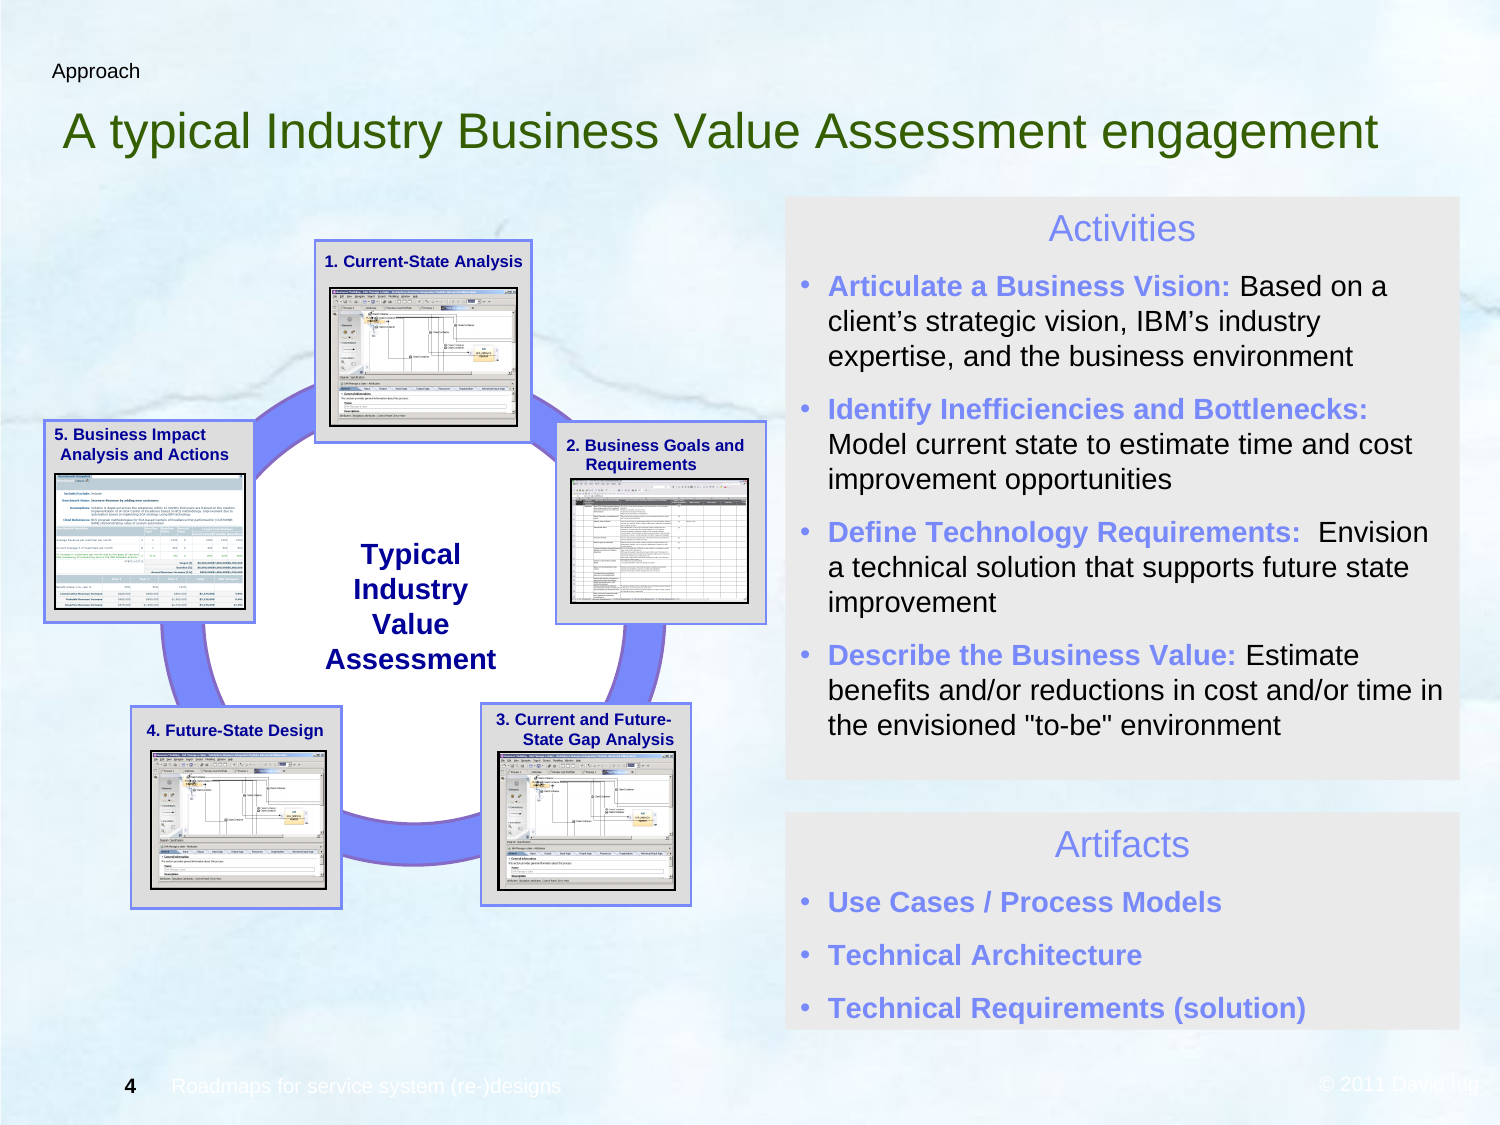

Approach
# A typical Industry Business Value Assessment engagement
Activities
Articulate a Business Vision: Based on a client’s strategic vision, IBM’s industry expertise, and the business environment
Identify Inefficiencies and Bottlenecks: Model current state to estimate time and cost improvement opportunities
Define Technology Requirements: Envision a technical solution that supports future state improvement
Describe the Business Value: Estimate benefits and/or reductions in cost and/or time in the envisioned "to-be" environment
1. Current-State Analysis
5. Business Impact
Analysis and Actions
2. Business Goals and
 Requirements
Typical Industry Value
Assessment
3. Current and Future-
State Gap Analysis
4. Future-State Design
Artifacts
Use Cases / Process Models
Technical Architecture
Technical Requirements (solution)
4
Roadmaps for service system (re-)designs